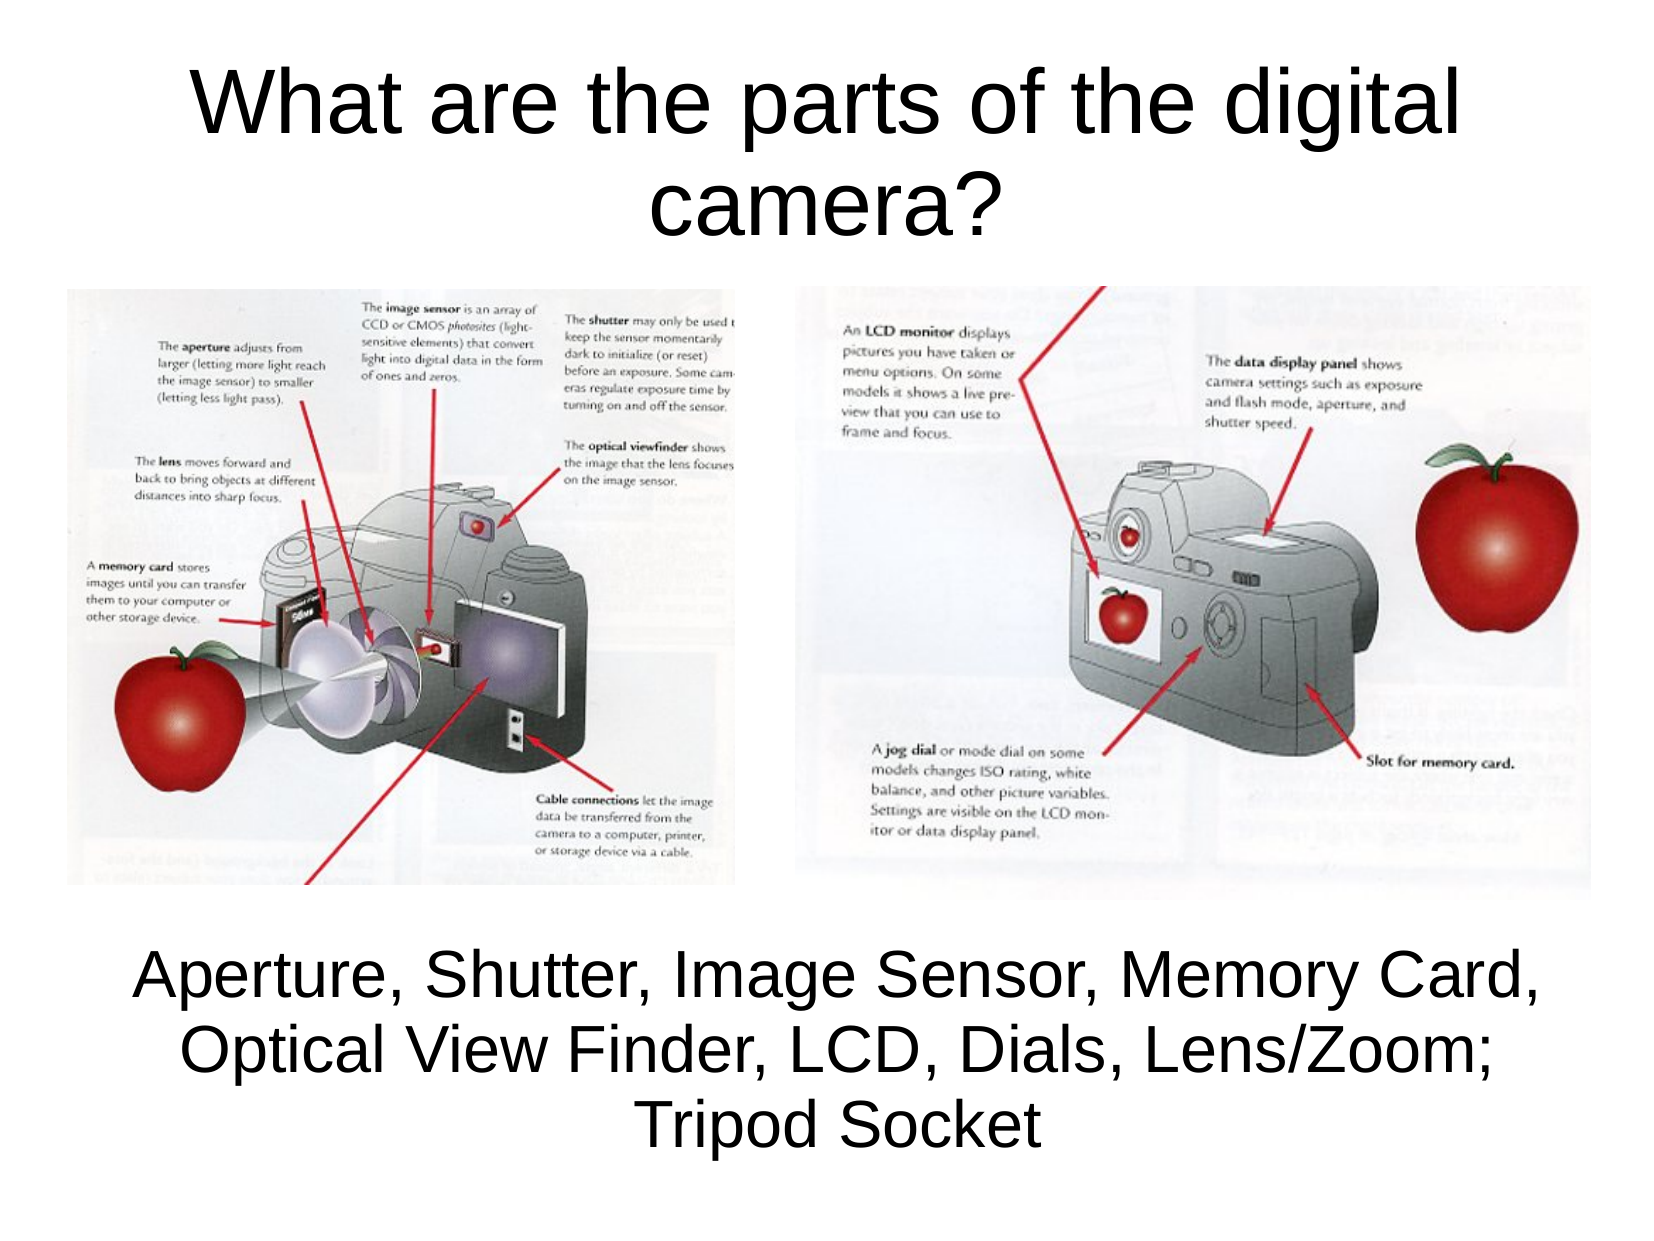

# What are the parts of the digital camera?
Aperture, Shutter, Image Sensor, Memory Card, Optical View Finder, LCD, Dials, Lens/Zoom; Tripod Socket